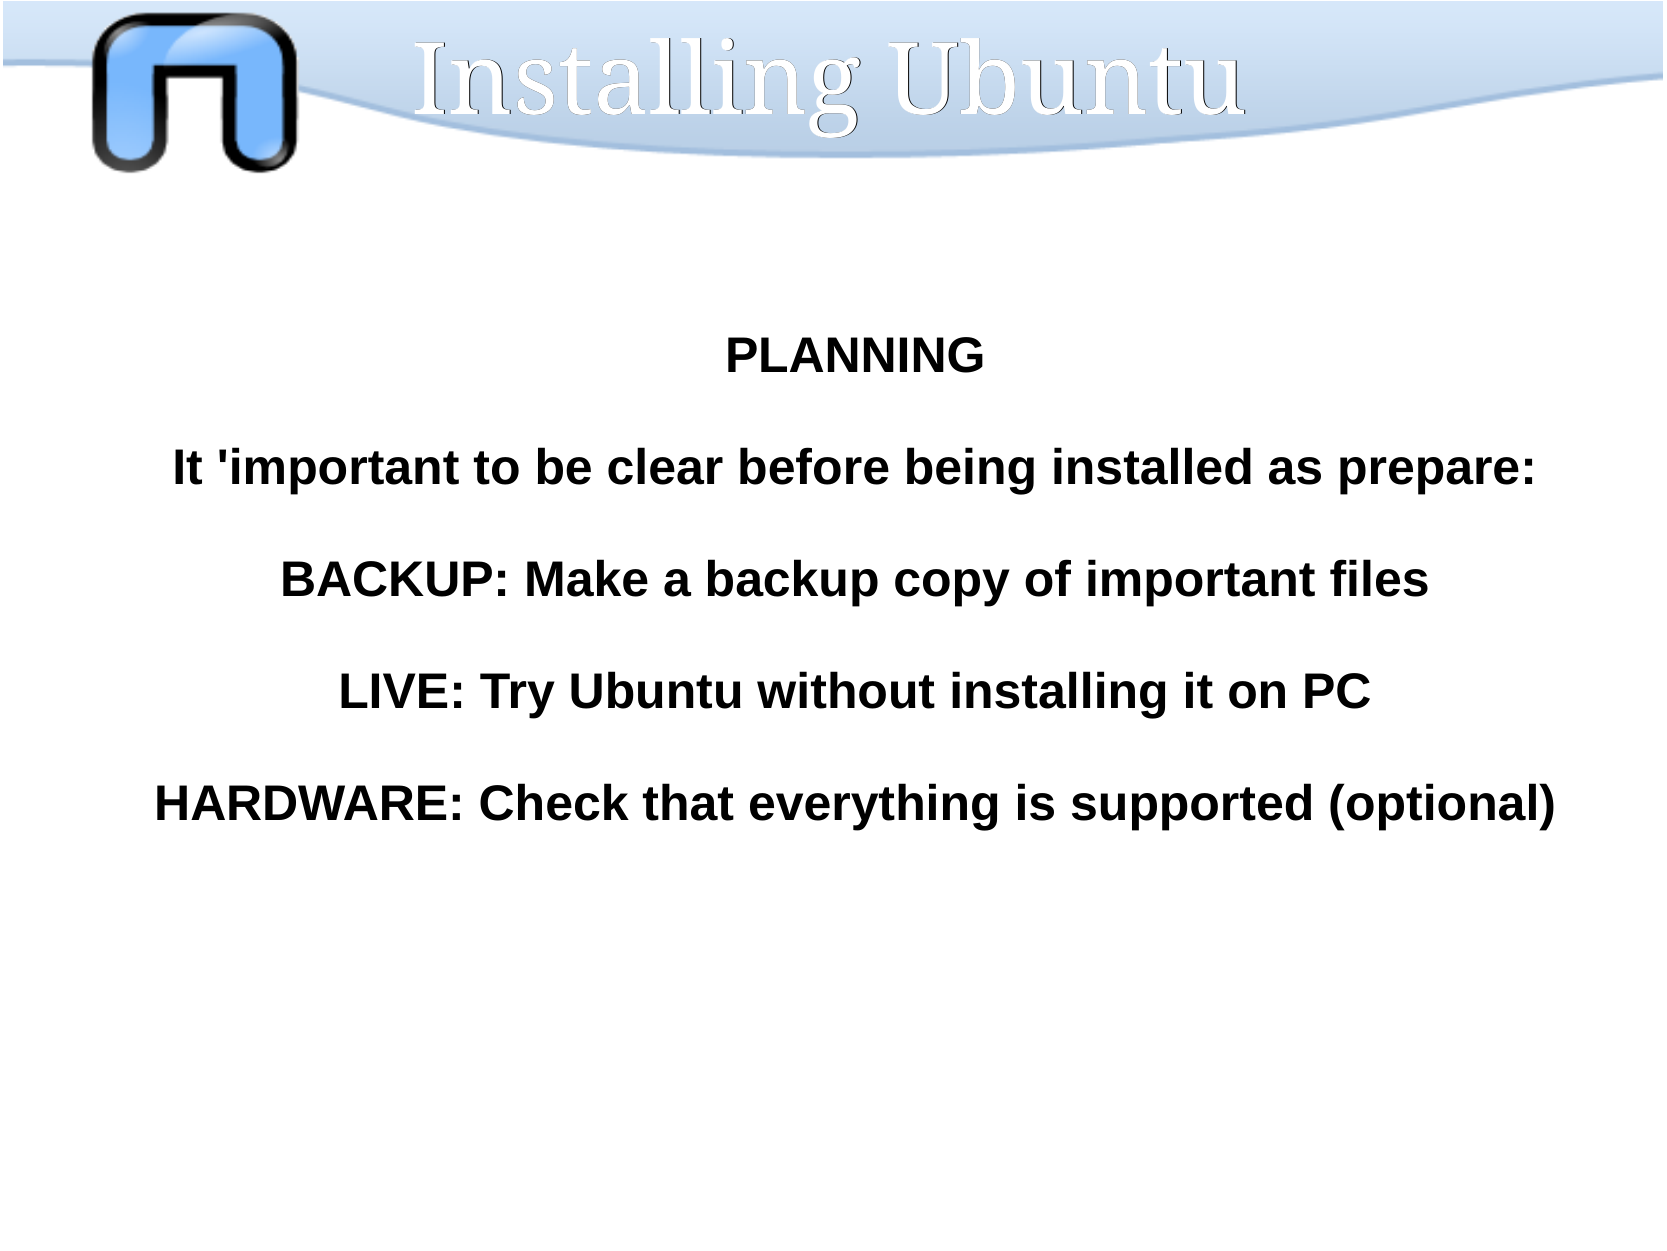

Installing Ubuntu
# PLANNING
It 'important to be clear before being installed as prepare:
BACKUP: Make a backup copy of important files
LIVE: Try Ubuntu without installing it on PC
HARDWARE: Check that everything is supported (optional)